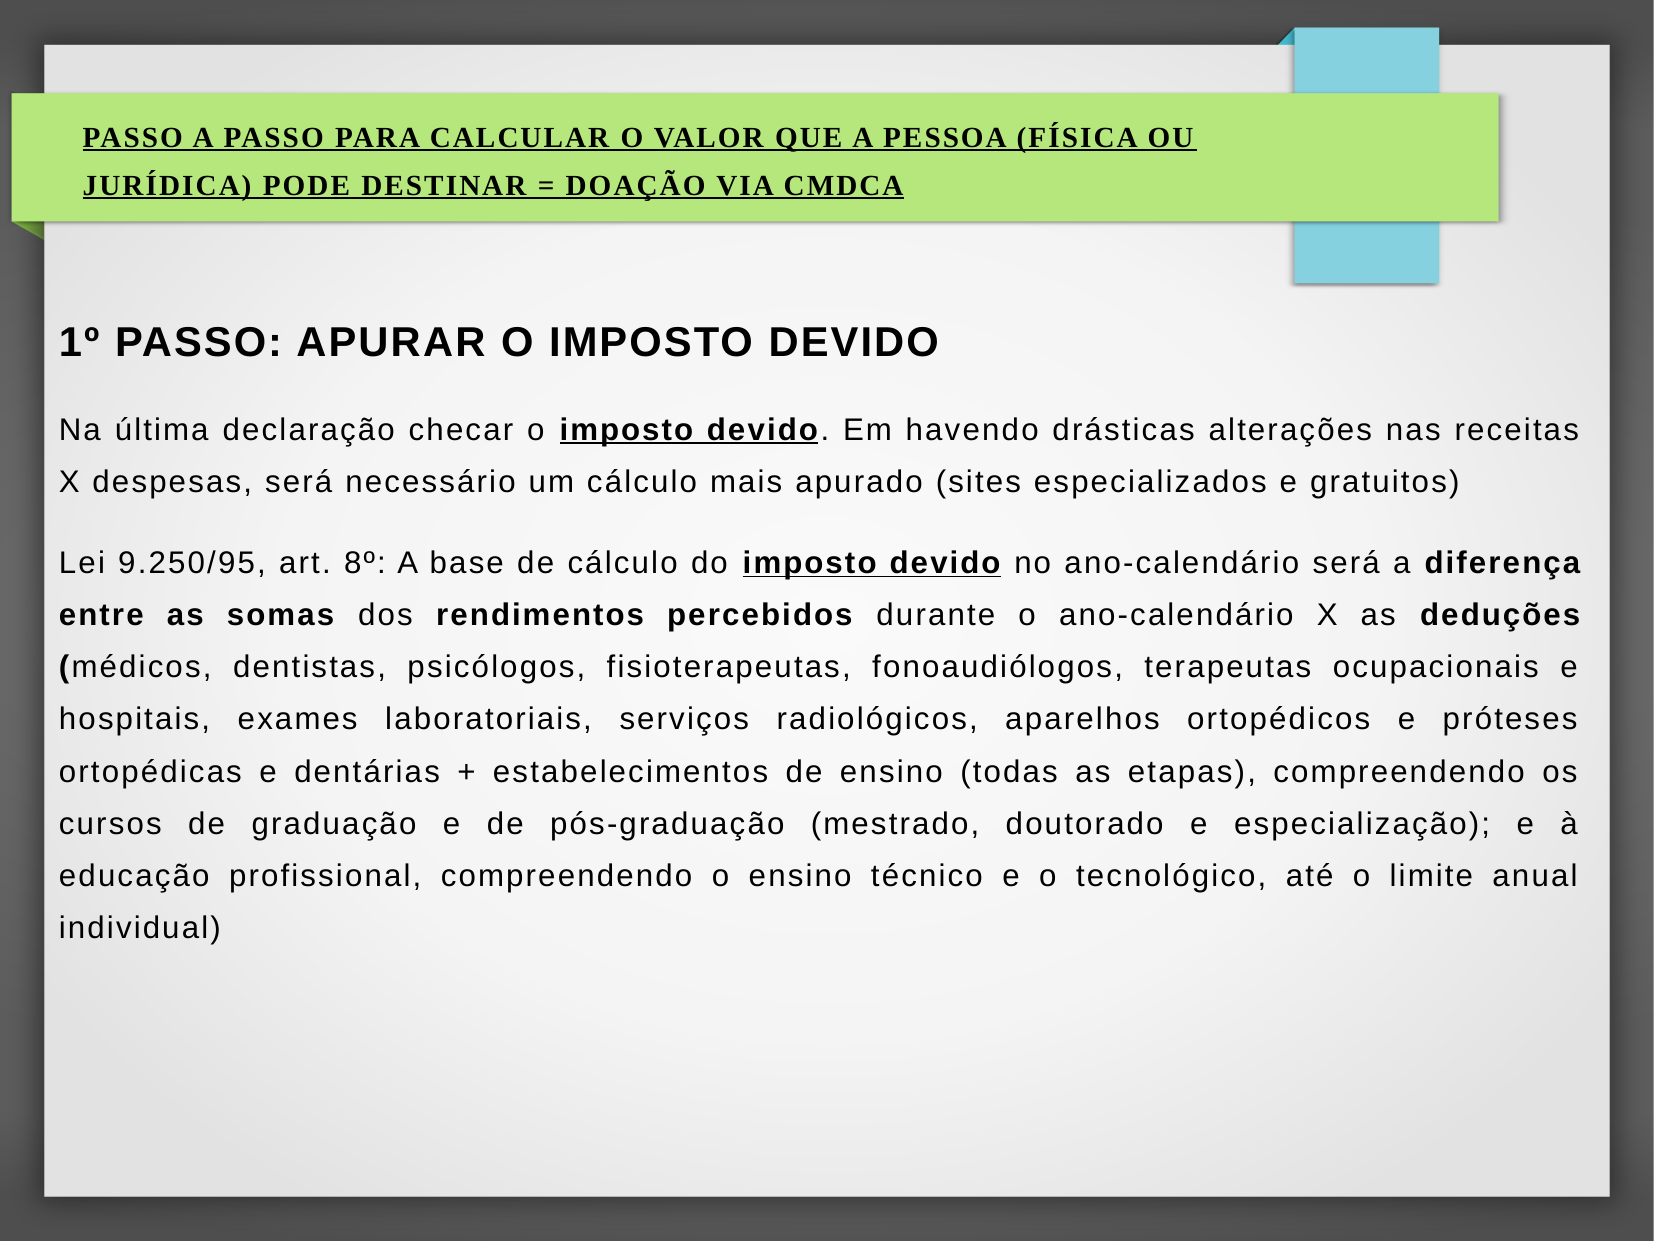

# PASSO A PASSO PARA CALCULAR O VALOR QUE A PESSOA (FÍSICA OU JURÍDICA) PODE DESTINAR = DOAÇÃO VIA CMDCA
1º PASSO: APURAR O IMPOSTO DEVIDO
Na última declaração checar o imposto devido. Em havendo drásticas alterações nas receitas X despesas, será necessário um cálculo mais apurado (sites especializados e gratuitos)
Lei 9.250/95, art. 8º: A base de cálculo do imposto devido no ano-calendário será a diferença entre as somas dos rendimentos percebidos durante o ano-calendário X as deduções (médicos, dentistas, psicólogos, fisioterapeutas, fonoaudiólogos, terapeutas ocupacionais e hospitais, exames laboratoriais, serviços radiológicos, aparelhos ortopédicos e próteses ortopédicas e dentárias + estabelecimentos de ensino (todas as etapas), compreendendo os cursos de graduação e de pós-graduação (mestrado, doutorado e especialização); e à educação profissional, compreendendo o ensino técnico e o tecnológico, até o limite anual individual)